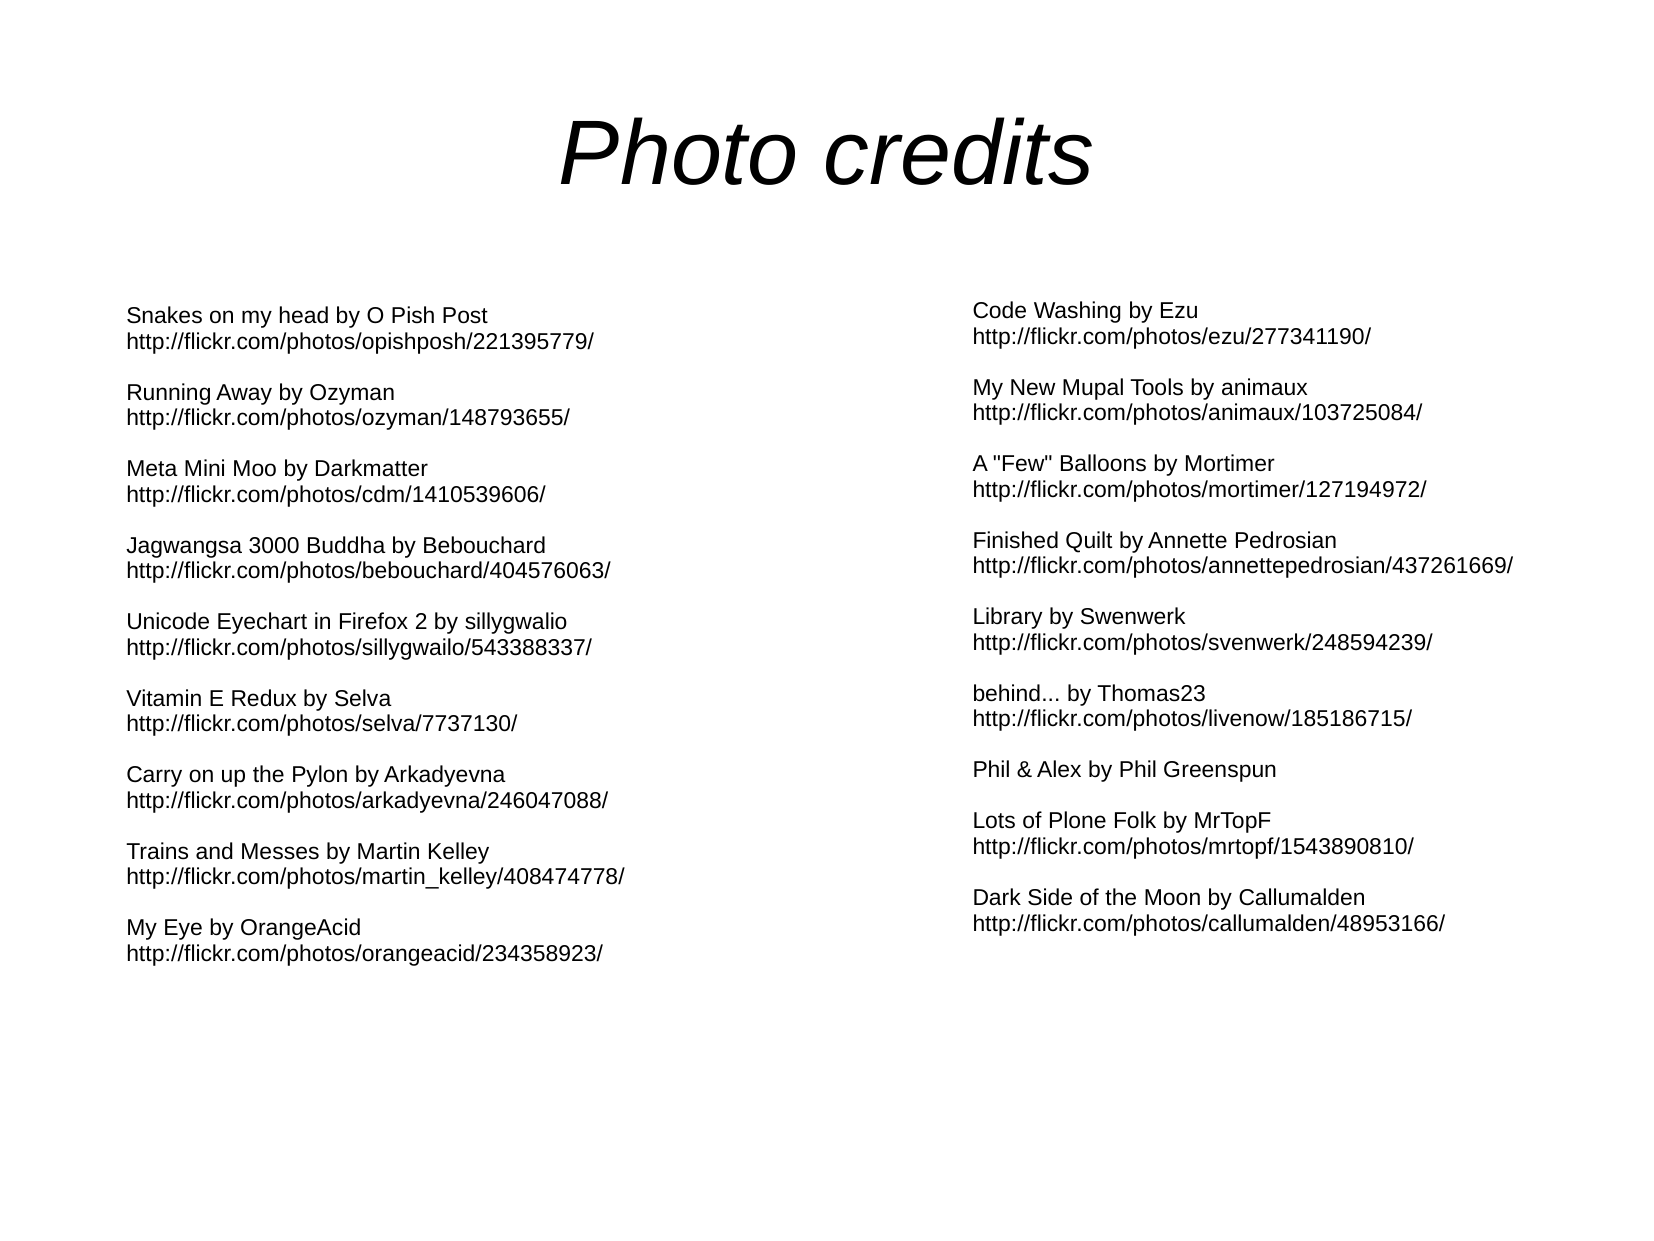

# Photo credits
Code Washing by Ezu
http://flickr.com/photos/ezu/277341190/
My New Mupal Tools by animaux
http://flickr.com/photos/animaux/103725084/
A "Few" Balloons by Mortimer
http://flickr.com/photos/mortimer/127194972/
Finished Quilt by Annette Pedrosian
http://flickr.com/photos/annettepedrosian/437261669/
Library by Swenwerk
http://flickr.com/photos/svenwerk/248594239/
behind... by Thomas23
http://flickr.com/photos/livenow/185186715/
Phil & Alex by Phil Greenspun
Lots of Plone Folk by MrTopF
http://flickr.com/photos/mrtopf/1543890810/
Dark Side of the Moon by Callumalden
http://flickr.com/photos/callumalden/48953166/
Snakes on my head by O Pish Post
http://flickr.com/photos/opishposh/221395779/
Running Away by Ozyman
http://flickr.com/photos/ozyman/148793655/
Meta Mini Moo by Darkmatter
http://flickr.com/photos/cdm/1410539606/
Jagwangsa 3000 Buddha by Bebouchard
http://flickr.com/photos/bebouchard/404576063/
Unicode Eyechart in Firefox 2 by sillygwalio
http://flickr.com/photos/sillygwailo/543388337/
Vitamin E Redux by Selva
http://flickr.com/photos/selva/7737130/
Carry on up the Pylon by Arkadyevna
http://flickr.com/photos/arkadyevna/246047088/
Trains and Messes by Martin Kelley
http://flickr.com/photos/martin_kelley/408474778/
My Eye by OrangeAcid
http://flickr.com/photos/orangeacid/234358923/